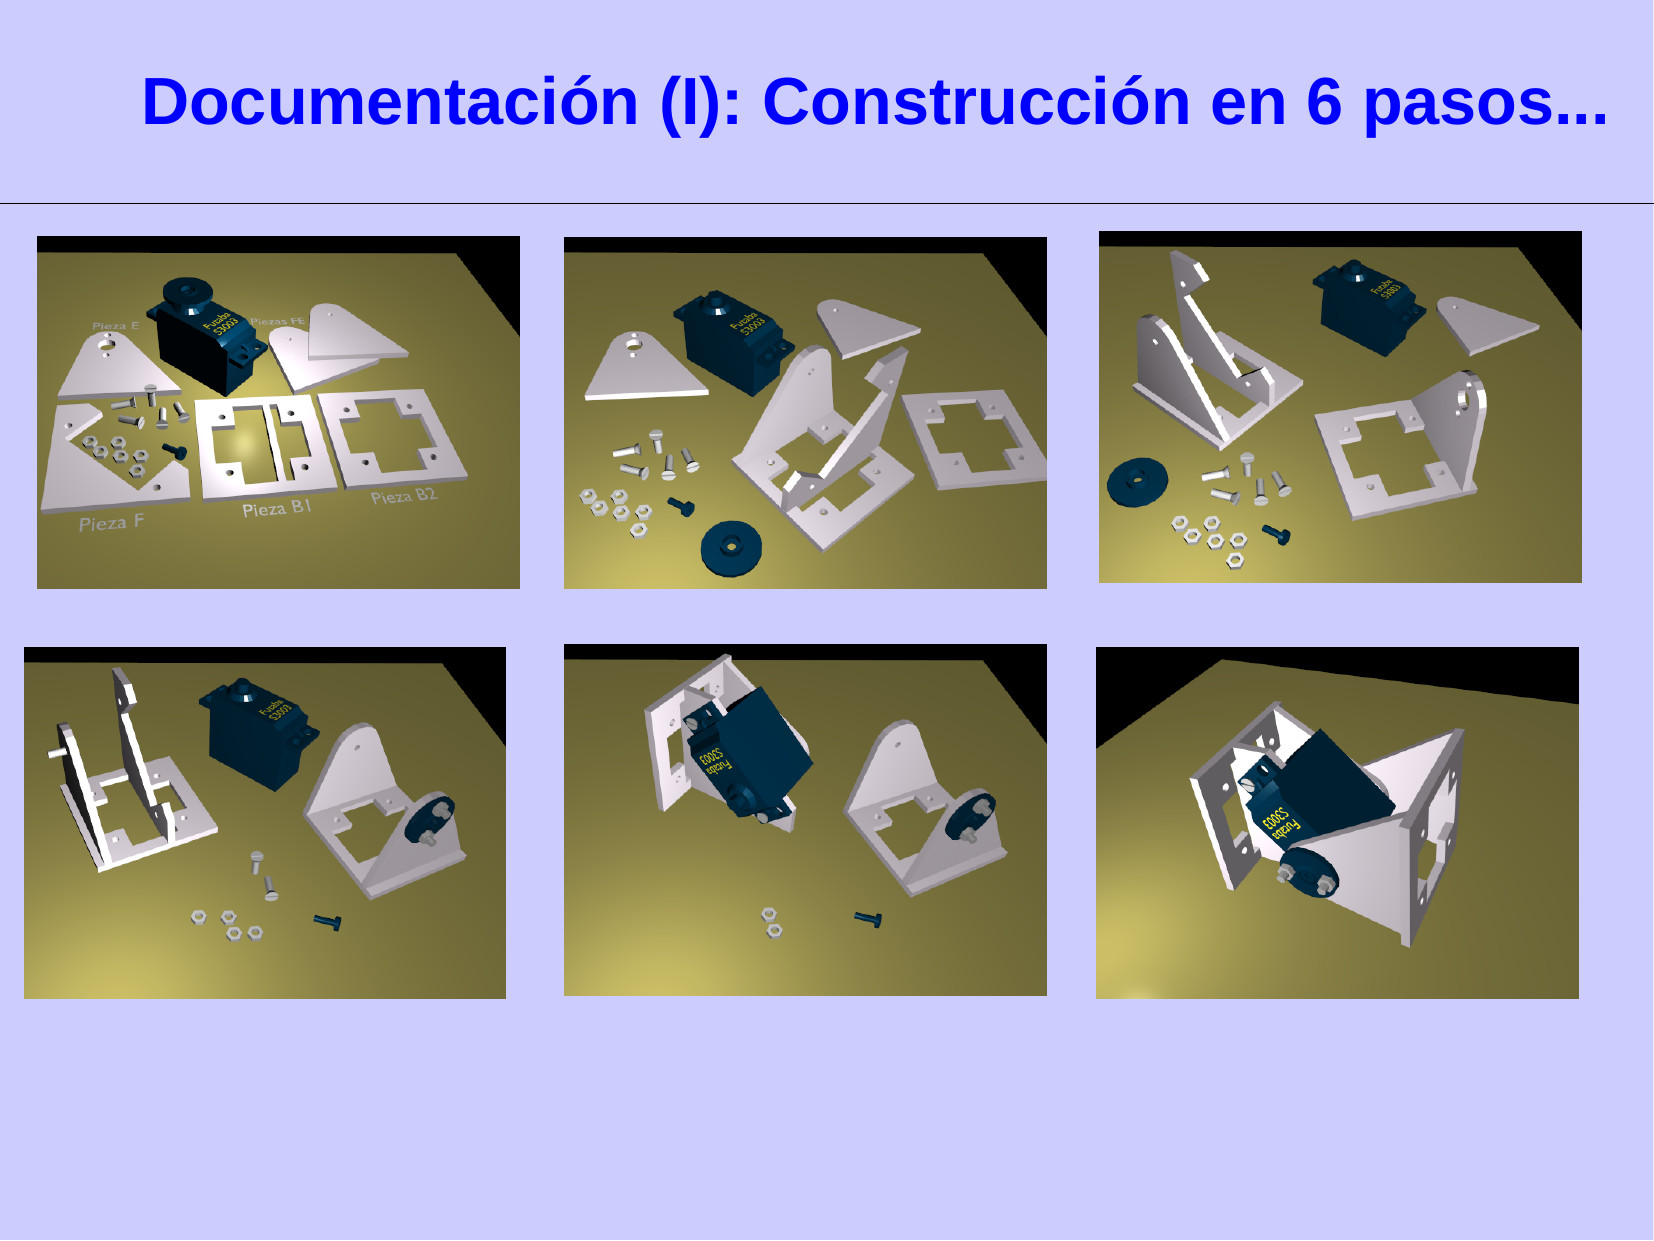

# Documentación (I): Construcción en 6 pasos...